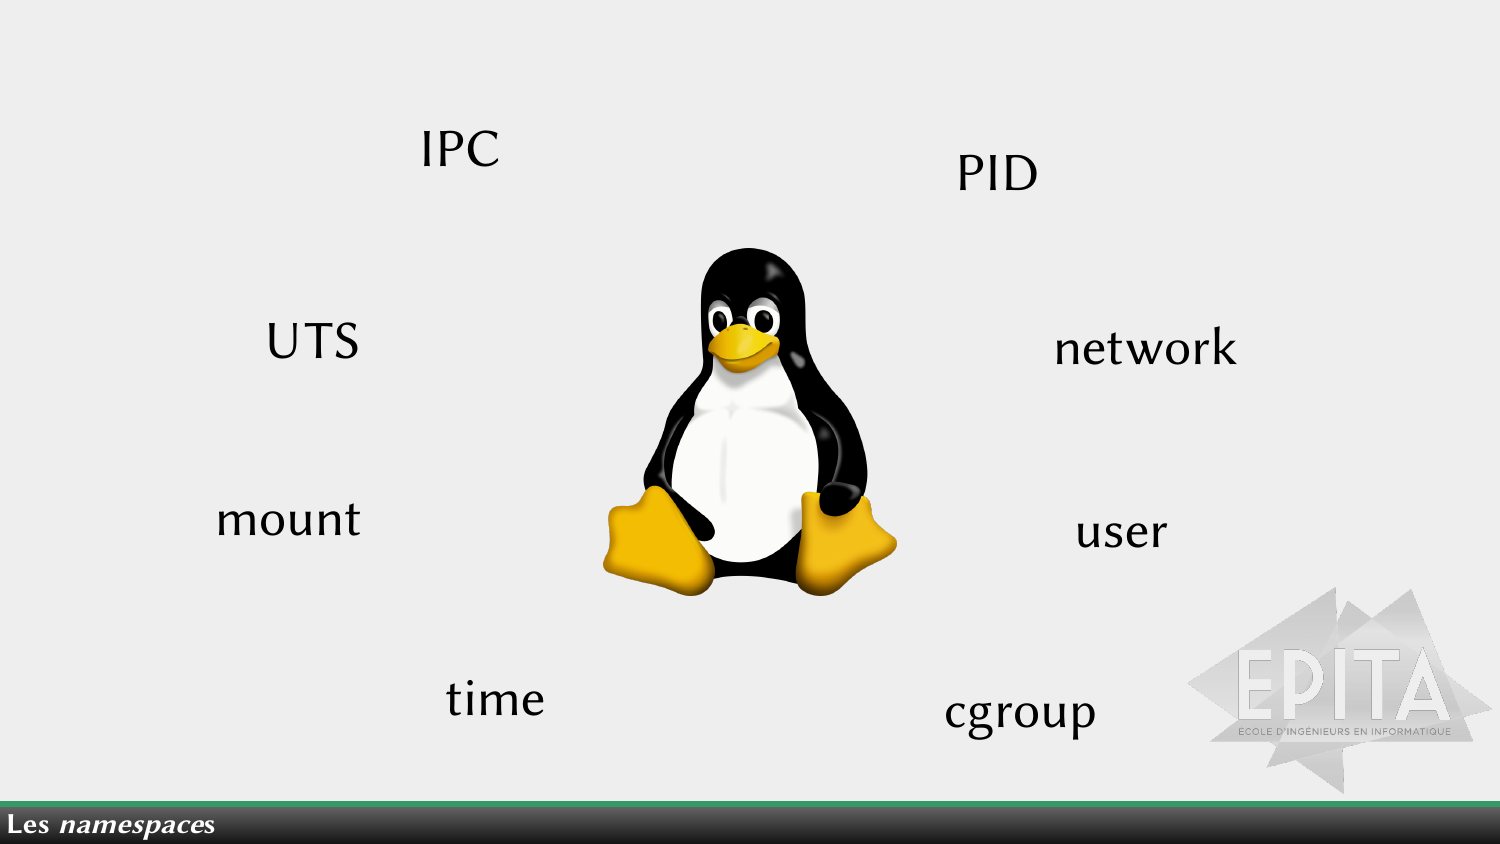

IPC
PID
UTS
network
mount
user
time
cgroup
# Les namespaces